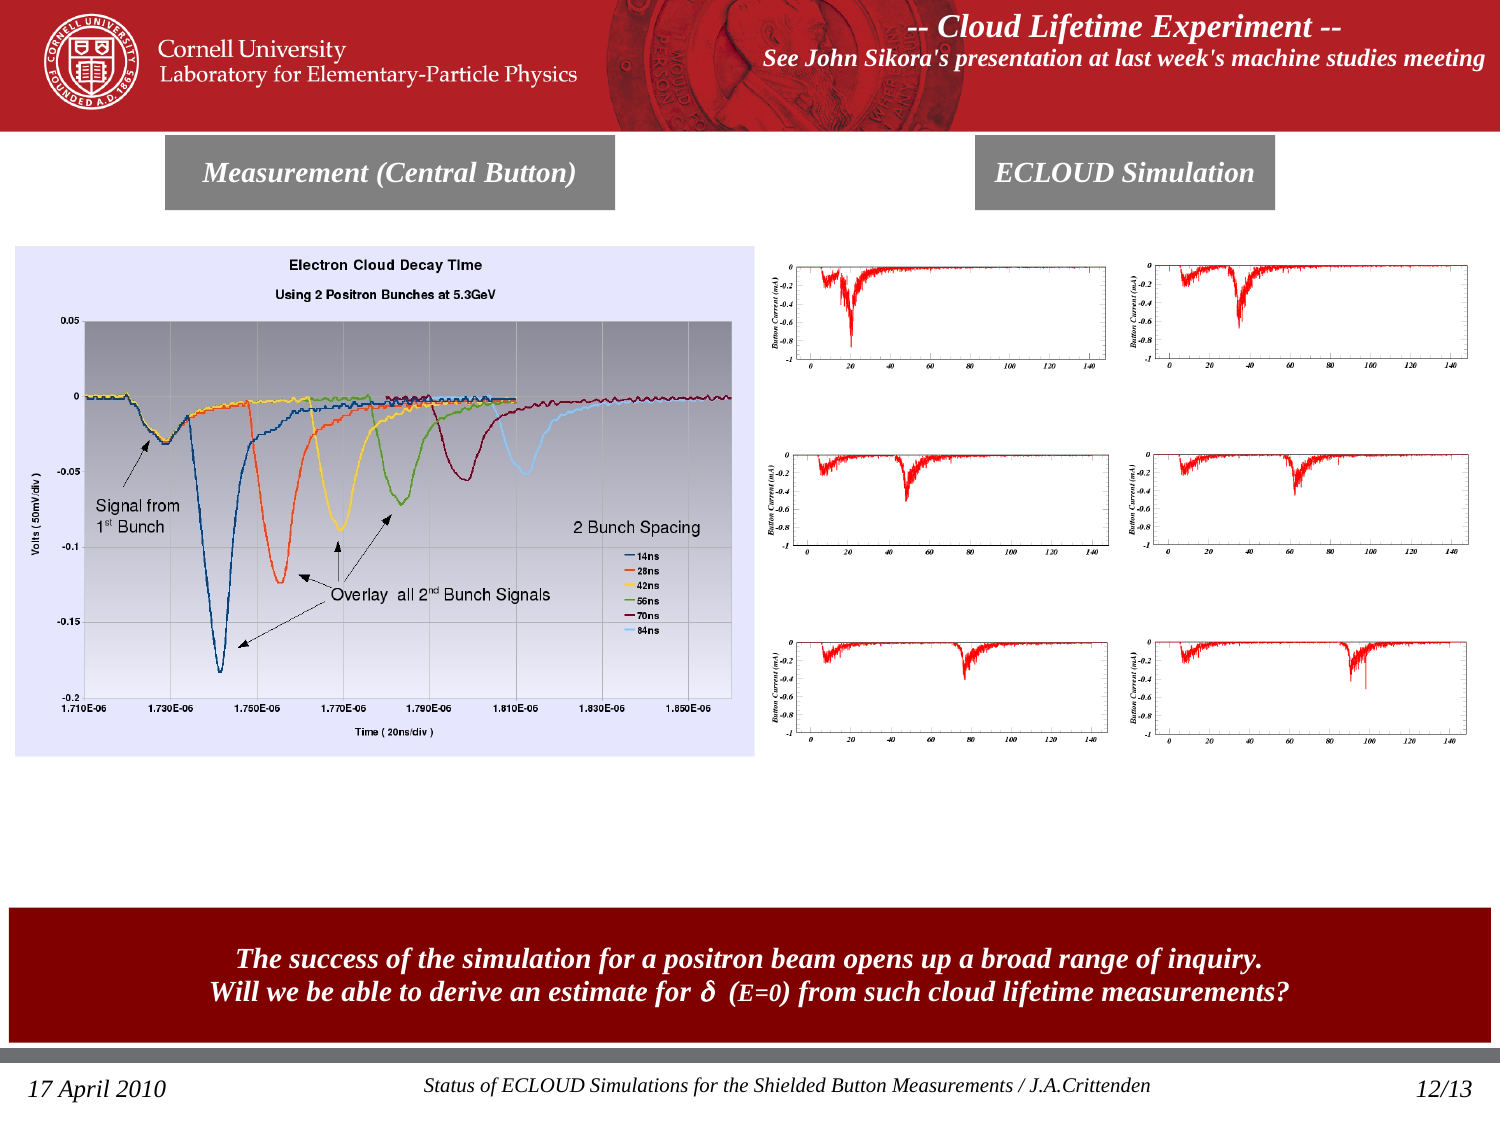

-- Cloud Lifetime Experiment --
See John Sikora's presentation at last week's machine studies meeting
Measurement (Central Button)
ECLOUD Simulation
The success of the simulation for a positron beam opens up a broad range of inquiry.
Will we be able to derive an estimate for d (E=0) from such cloud lifetime measurements?